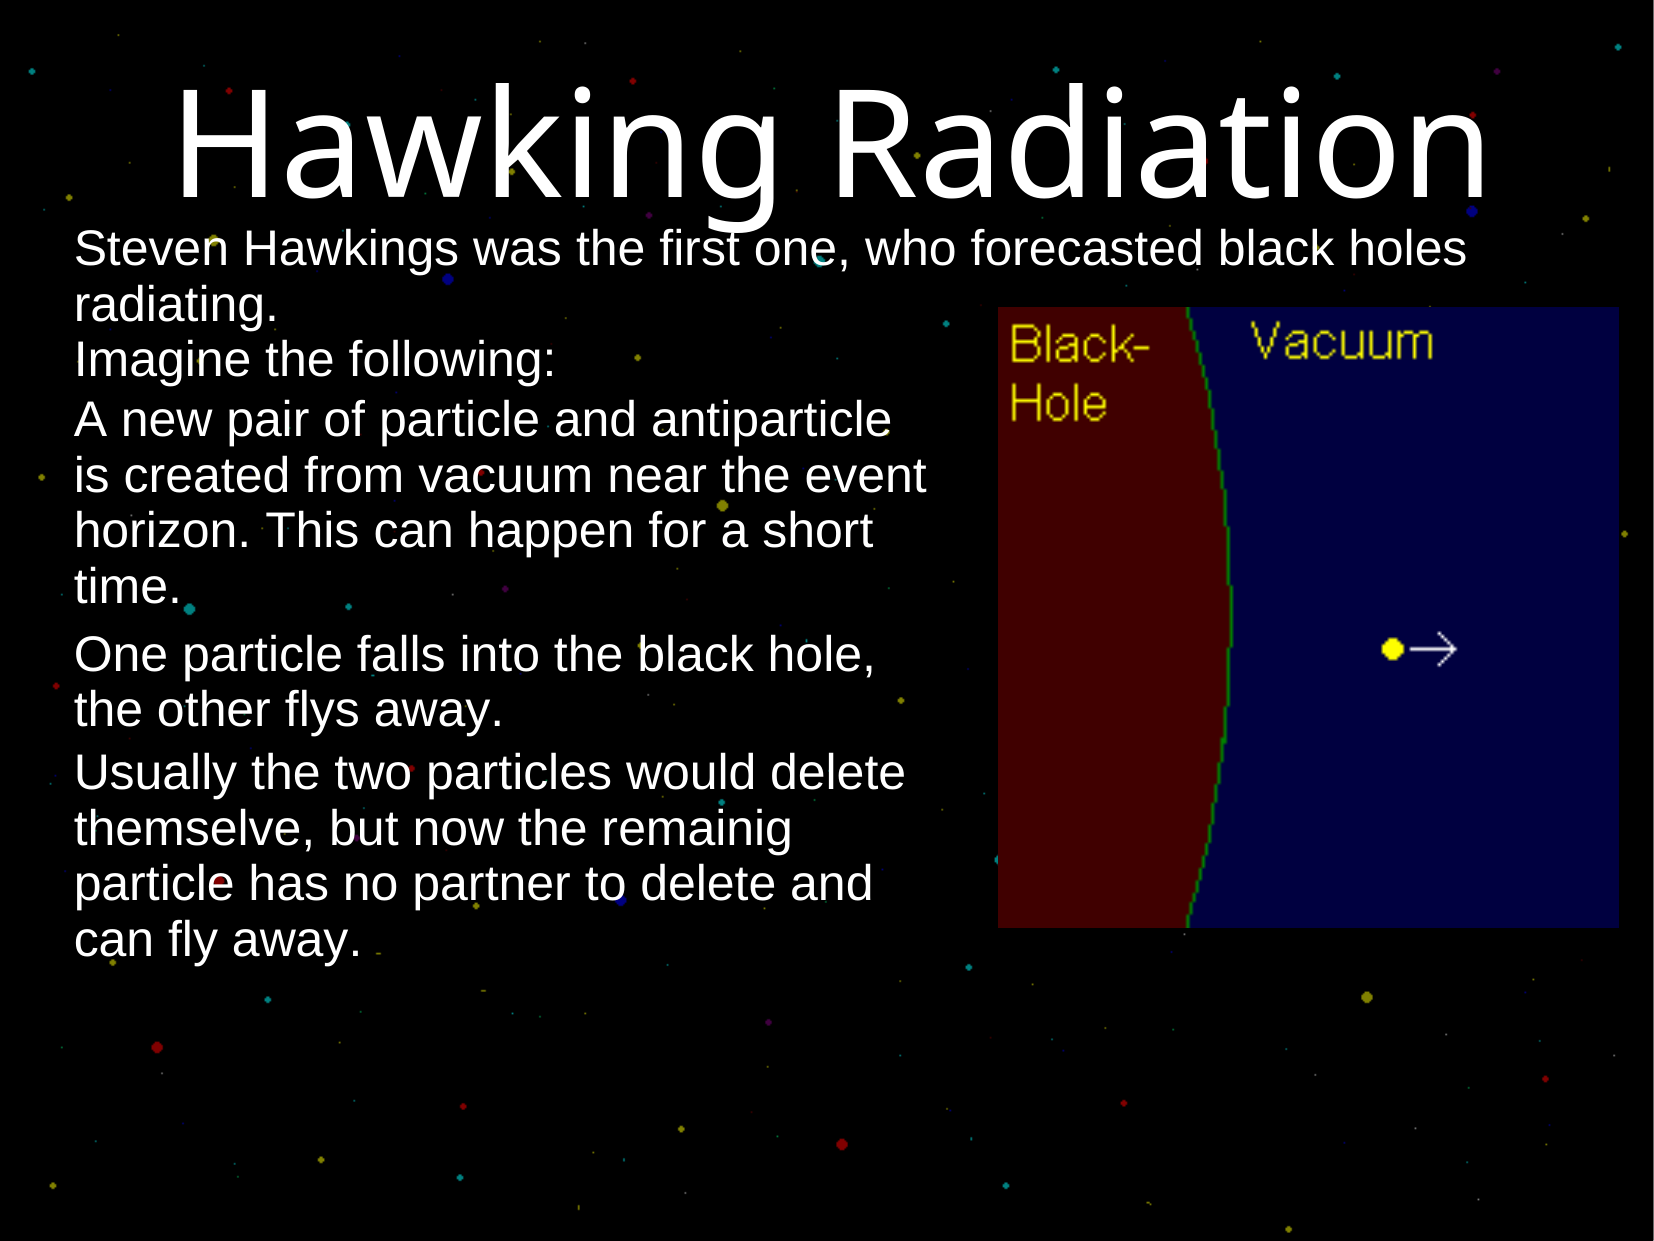

Hawking Radiation
Steven Hawkings was the first one, who forecasted black holes radiating.
Imagine the following:
A new pair of particle and antiparticle is created from vacuum near the event horizon. This can happen for a short time.
One particle falls into the black hole, the other flys away.
Usually the two particles would delete themselve, but now the remainig particle has no partner to delete and can fly away.